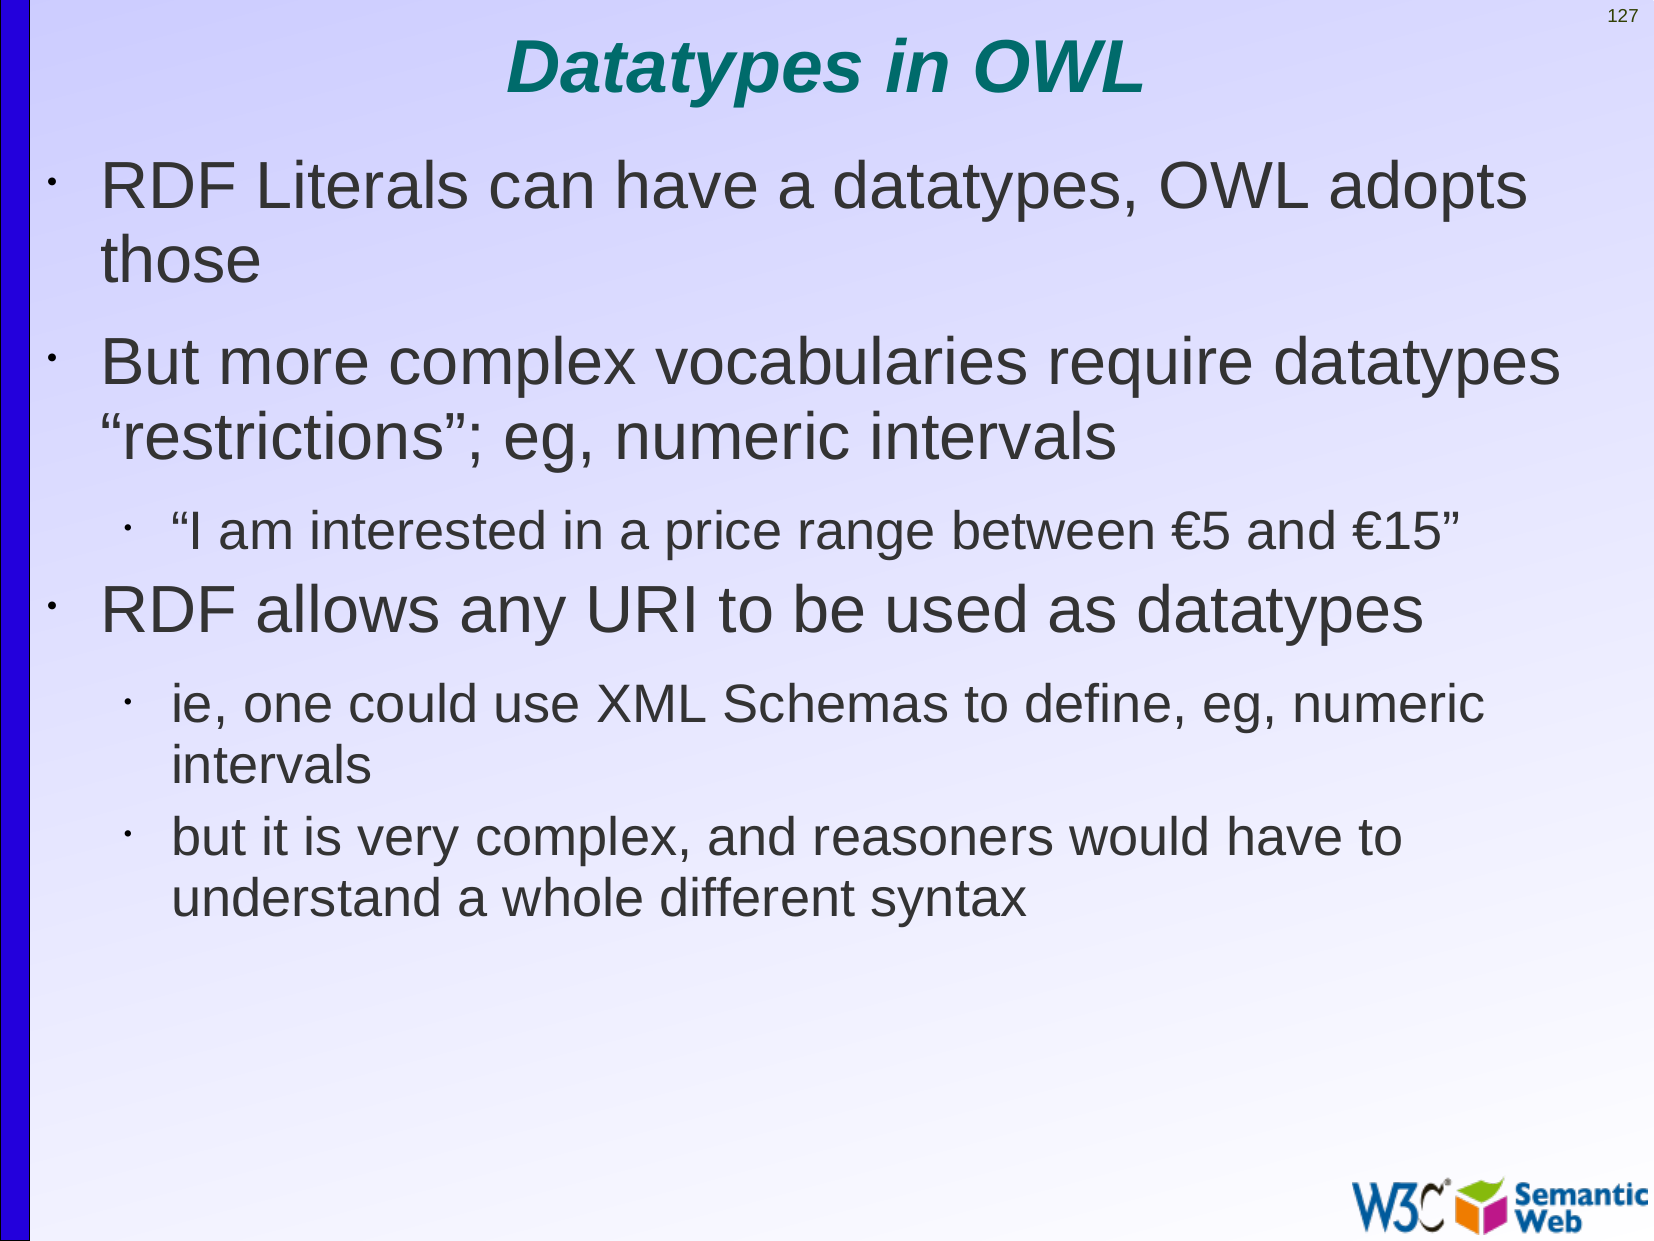

# Datatypes in OWL
RDF Literals can have a datatypes, OWL adopts those
But more complex vocabularies require datatypes “restrictions”; eg, numeric intervals
“I am interested in a price range between €5 and €15”
RDF allows any URI to be used as datatypes
ie, one could use XML Schemas to define, eg, numeric intervals
but it is very complex, and reasoners would have to understand a whole different syntax